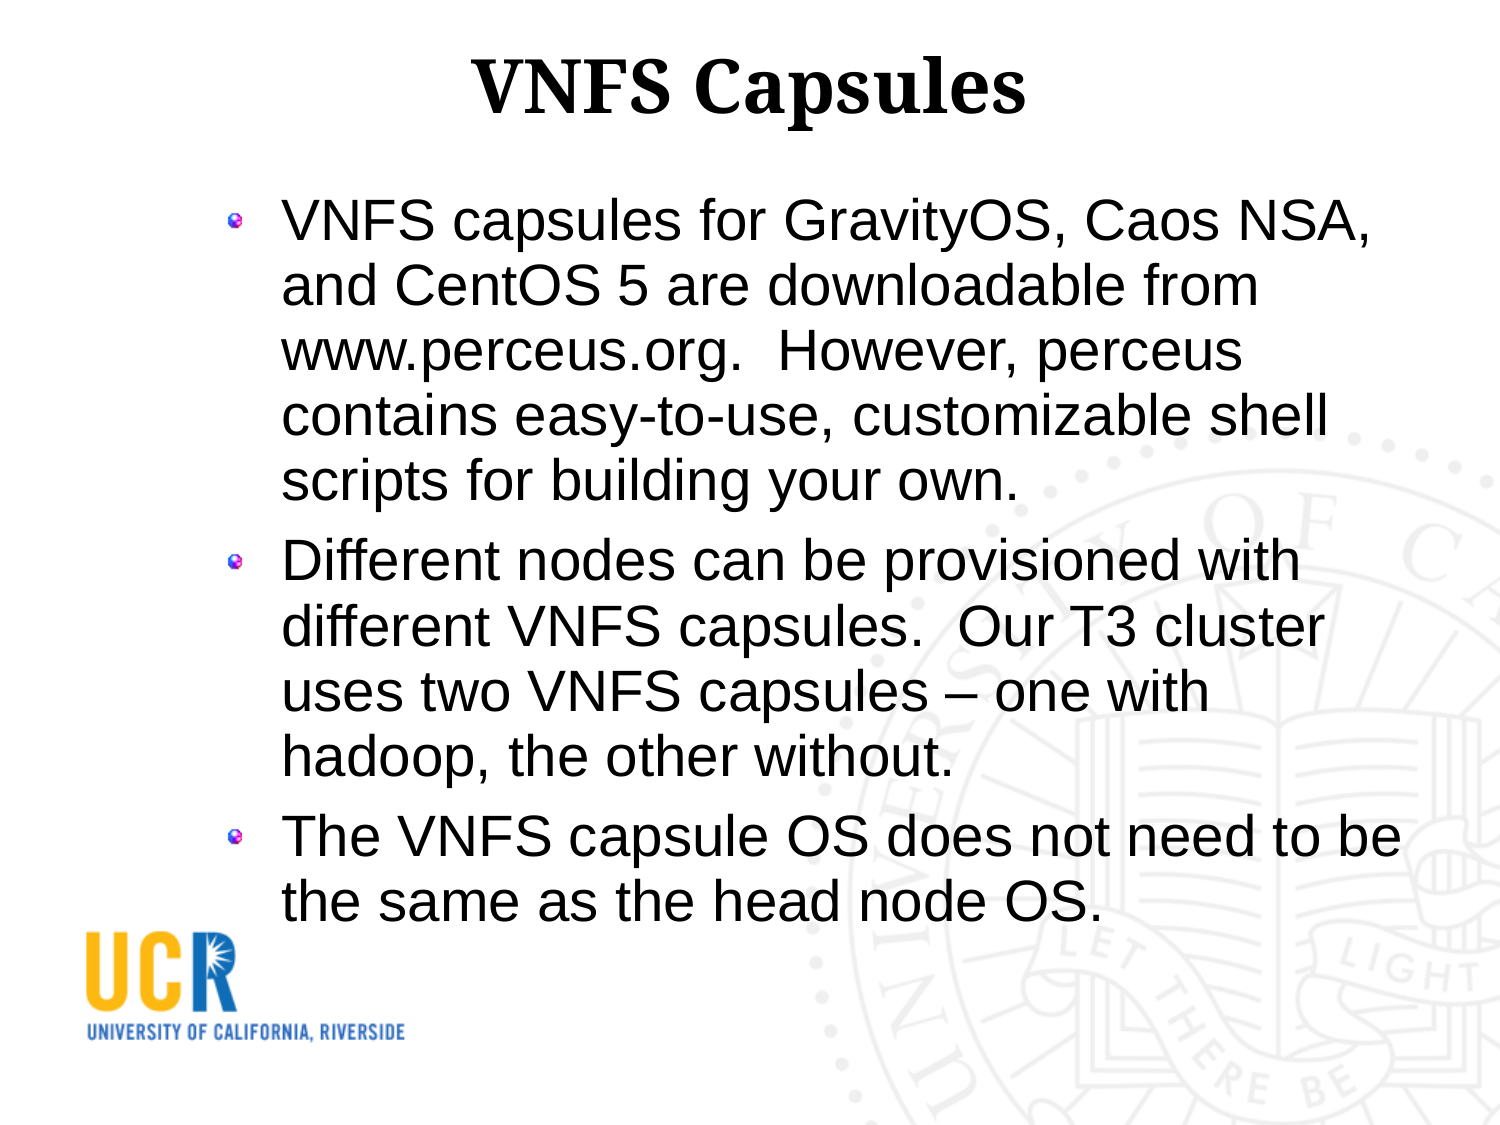

# VNFS Capsules
VNFS capsules for GravityOS, Caos NSA, and CentOS 5 are downloadable from www.perceus.org. However, perceus contains easy-to-use, customizable shell scripts for building your own.
Different nodes can be provisioned with different VNFS capsules. Our T3 cluster uses two VNFS capsules – one with hadoop, the other without.
The VNFS capsule OS does not need to be the same as the head node OS.